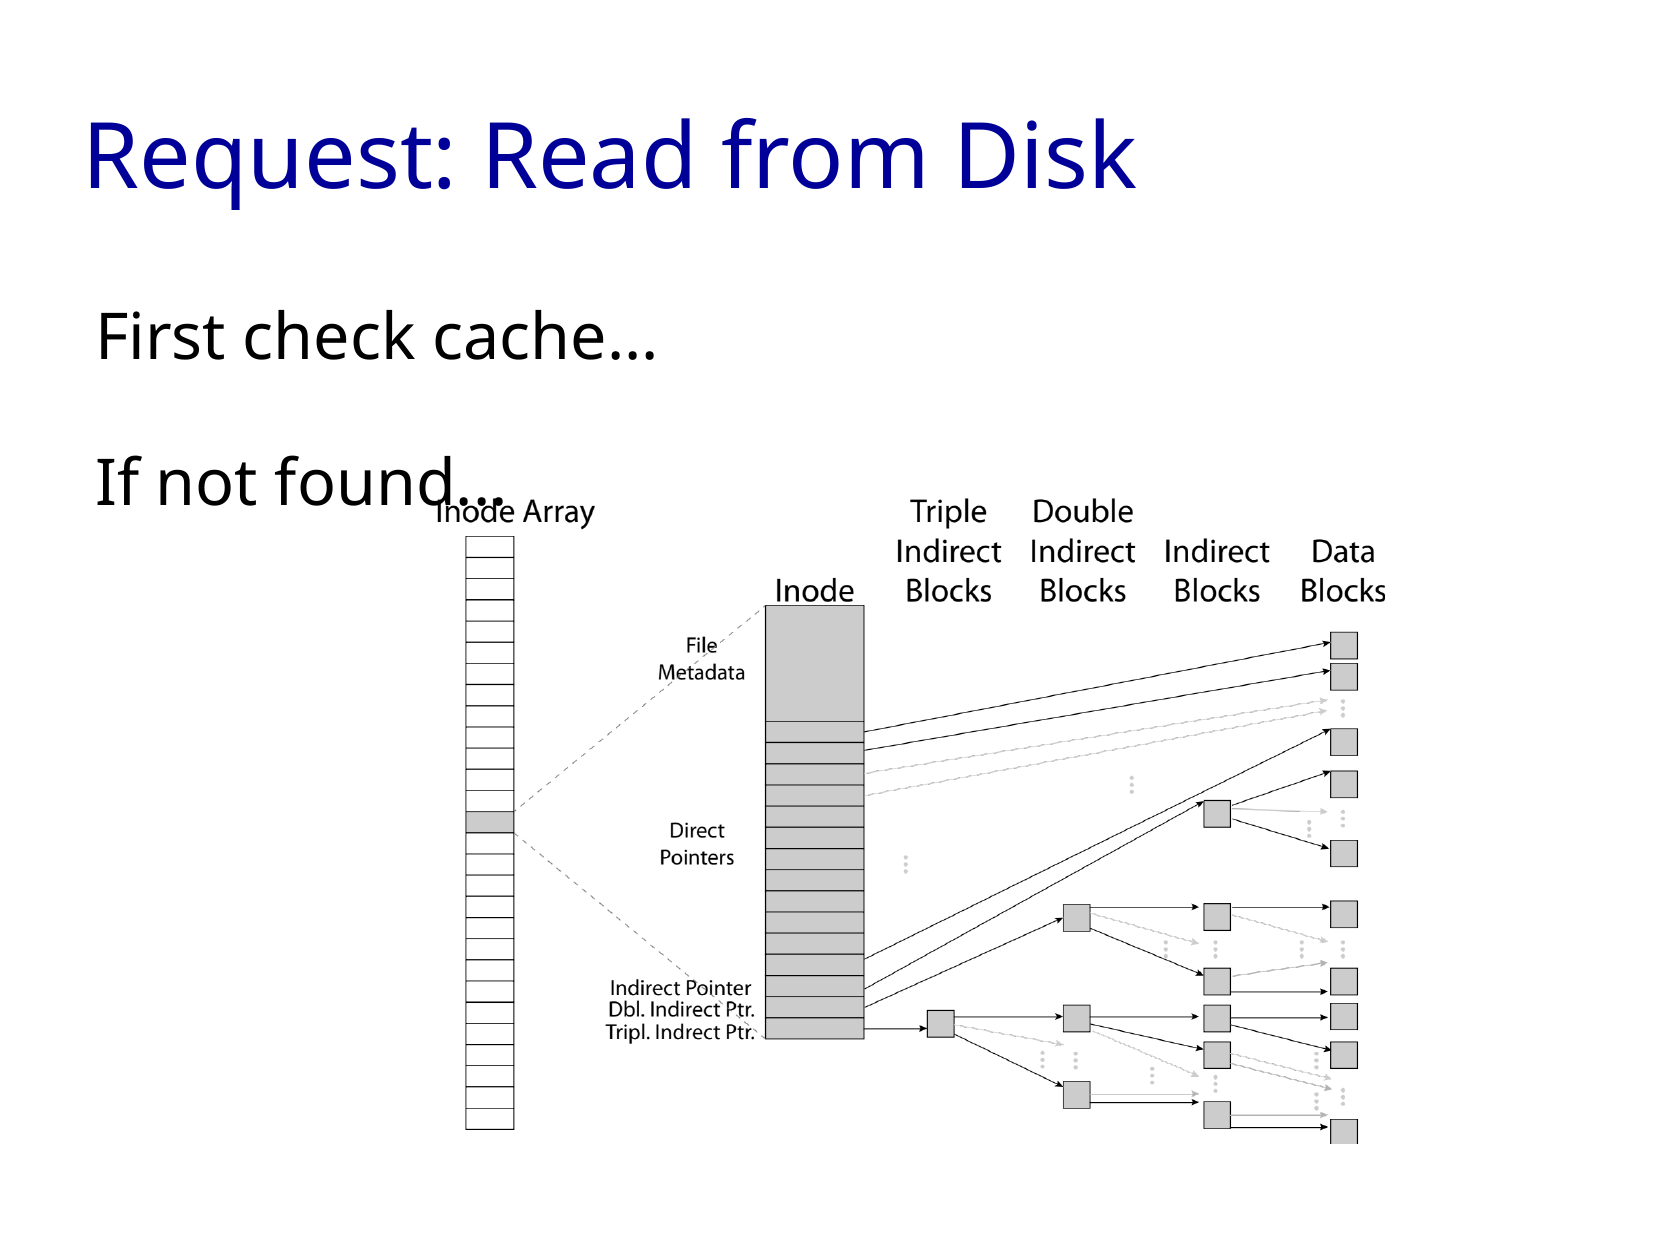

# Request: Read from Disk
First check cache...
If not found...